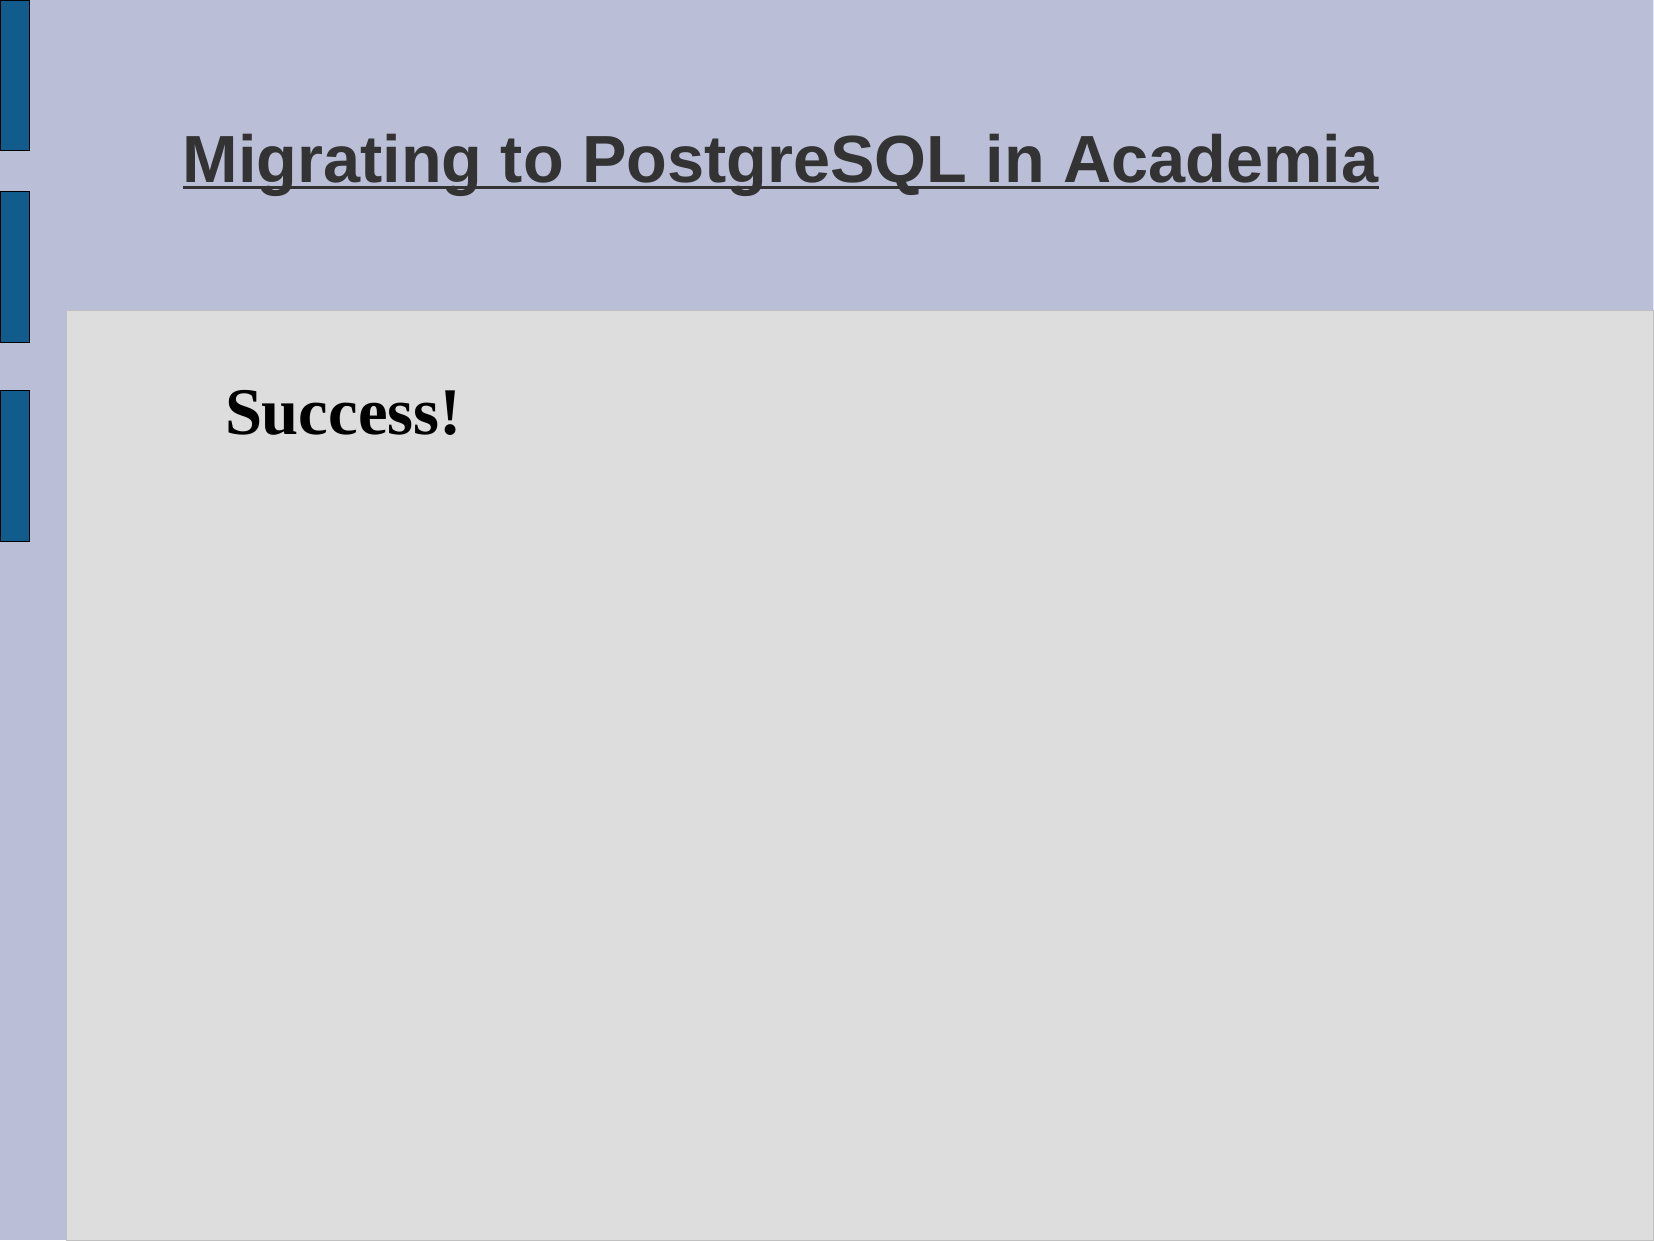

# Migrating to PostgreSQL in Academia
Success!